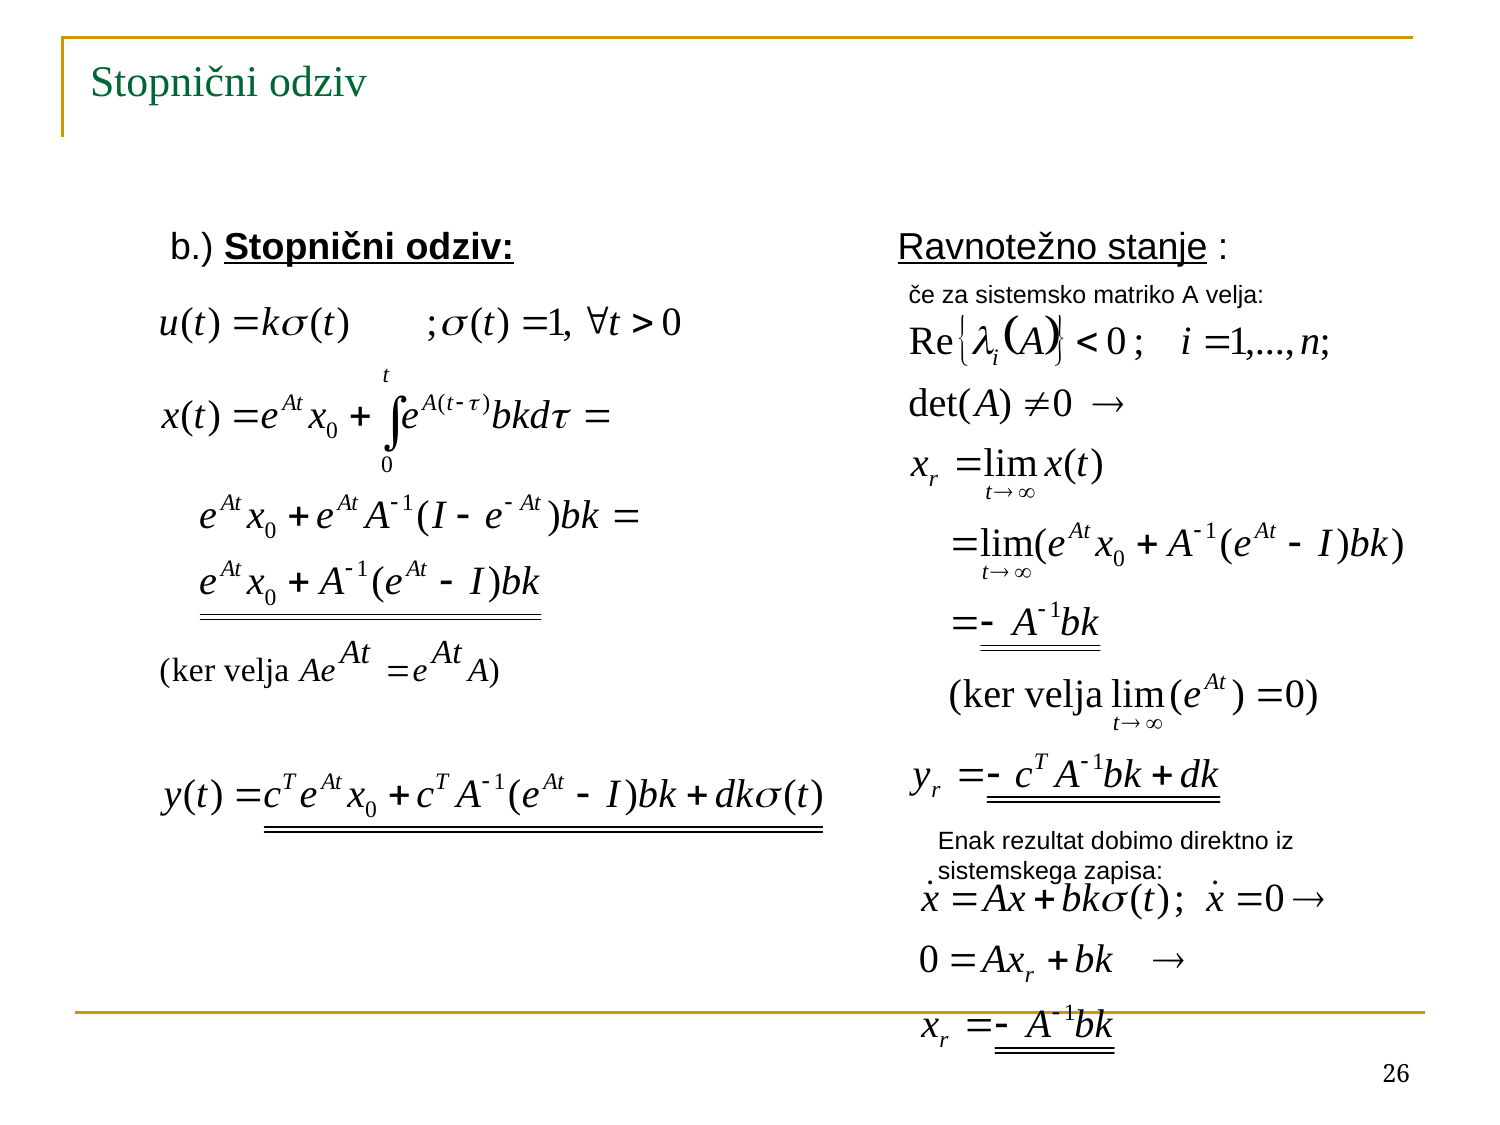

# Stopnični odziv
b.) Stopnični odziv:
 Ravnotežno stanje :
če za sistemsko matriko A velja:
Enak rezultat dobimo direktno iz sistemskega zapisa: